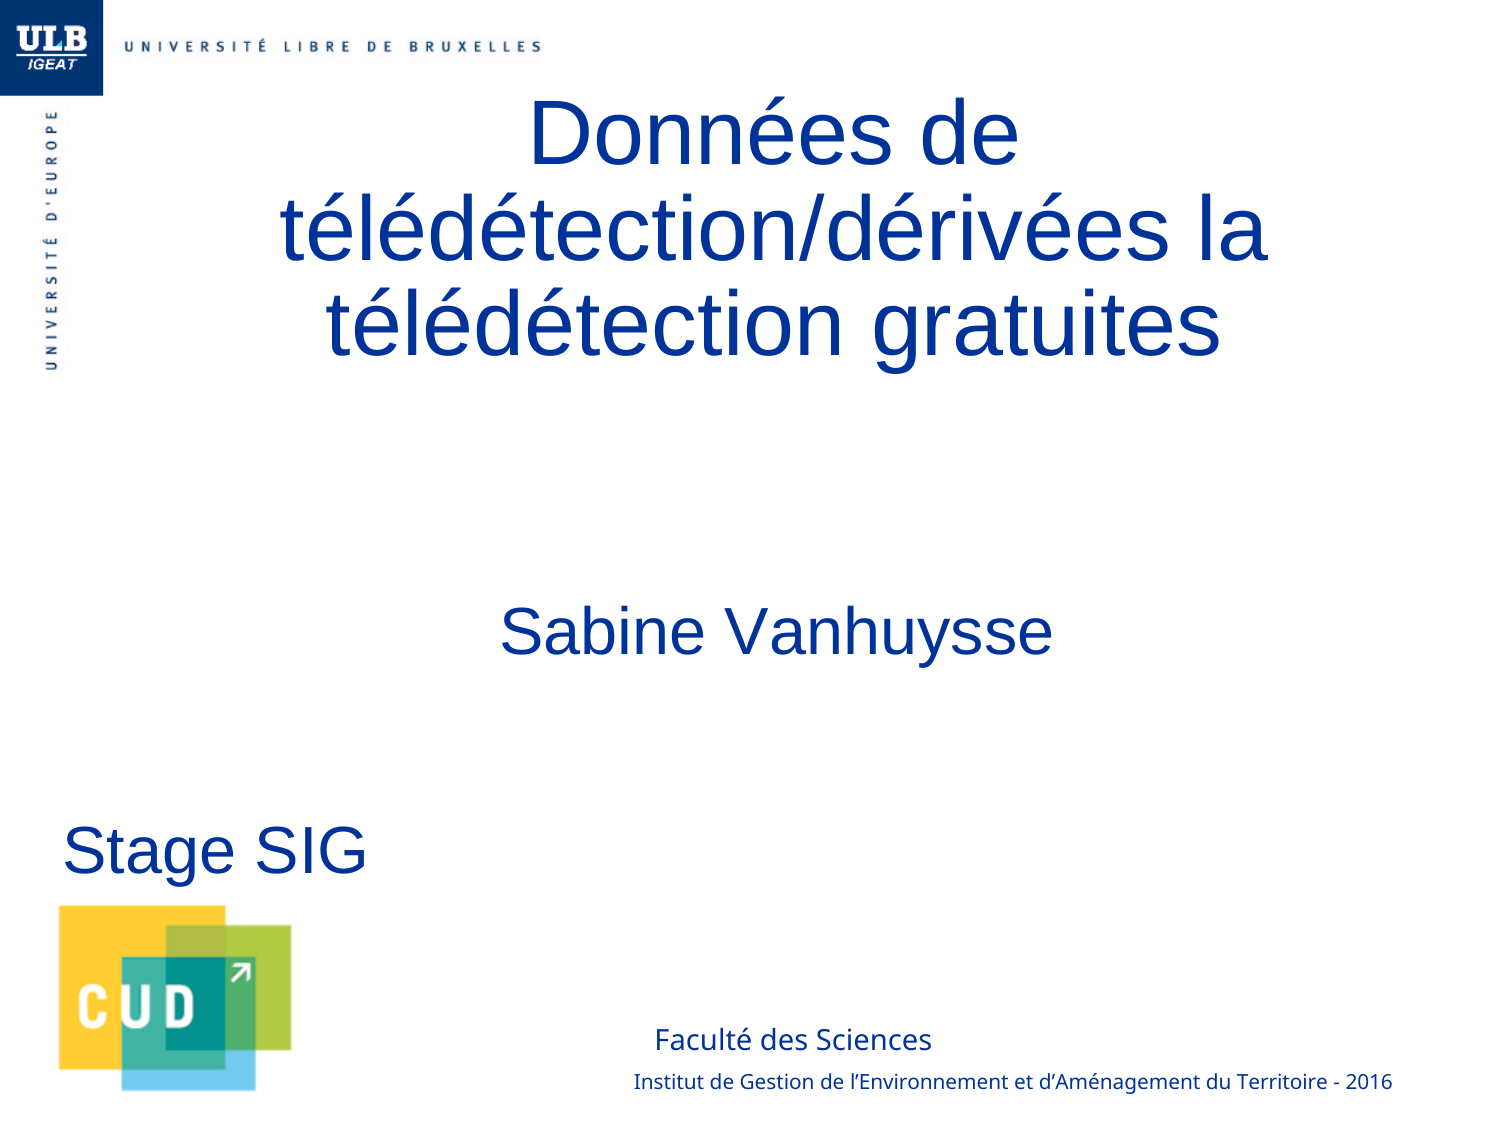

# Données de télédétection/dérivées la télédétection gratuites
Sabine Vanhuysse
Stage SIG
Faculté des Sciences
Institut de Gestion de l’Environnement et d’Aménagement du Territoire - 2016